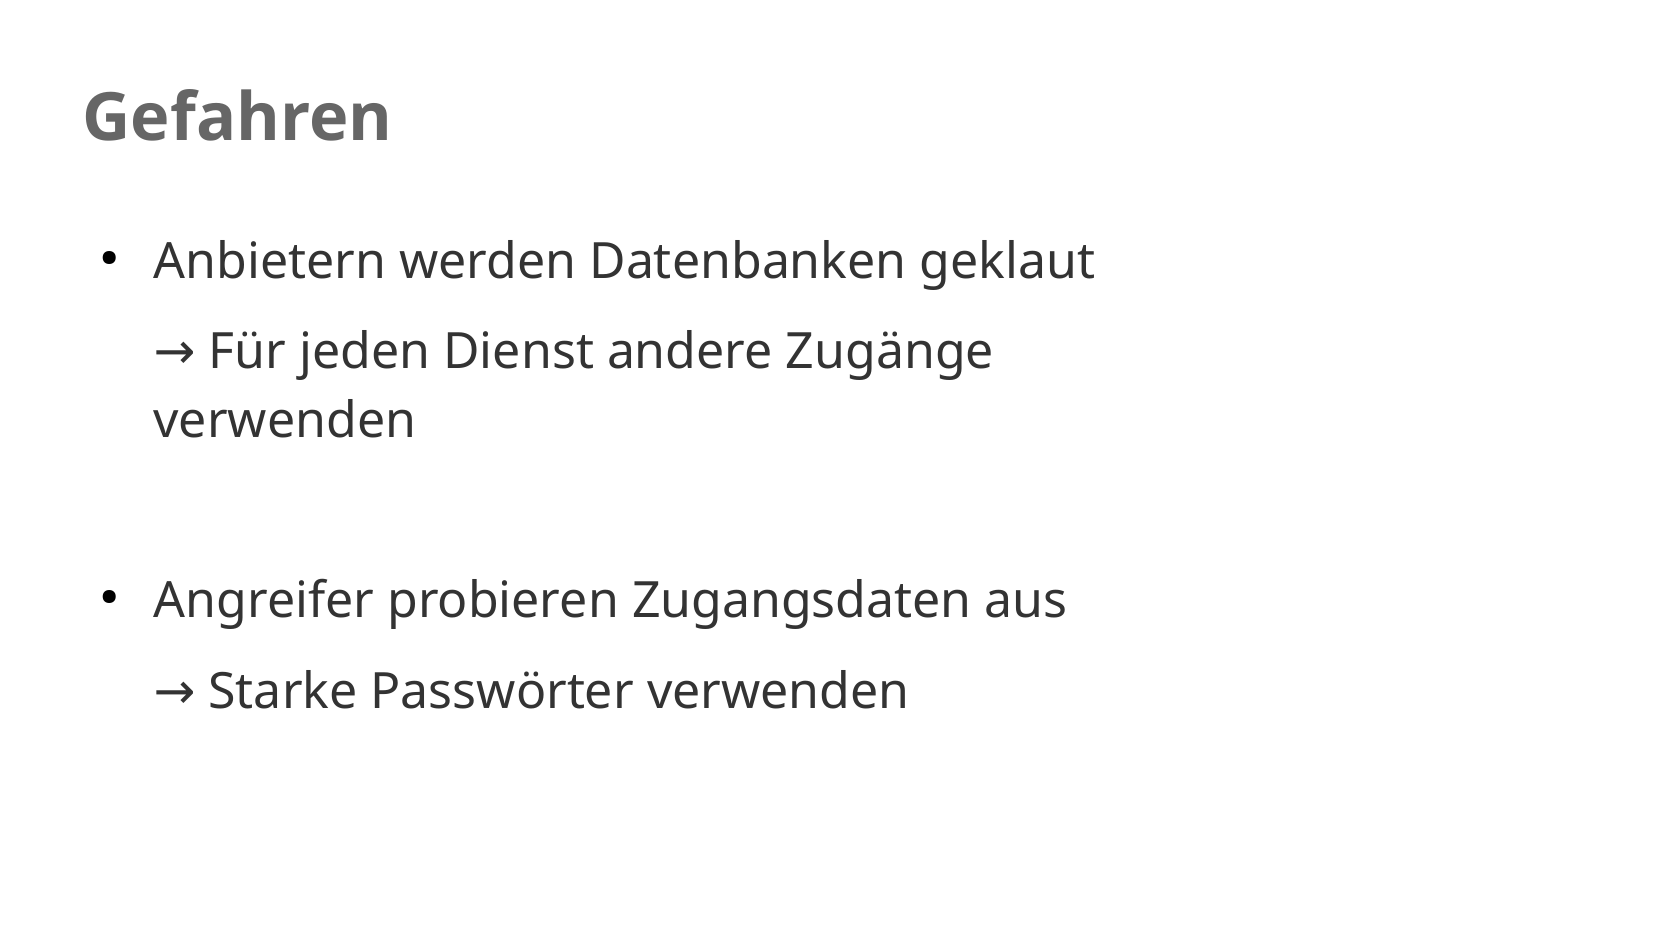

# Gefahren
Anbietern werden Datenbanken geklaut
→ Für jeden Dienst andere Zugänge verwenden
Angreifer probieren Zugangsdaten aus
→ Starke Passwörter verwenden